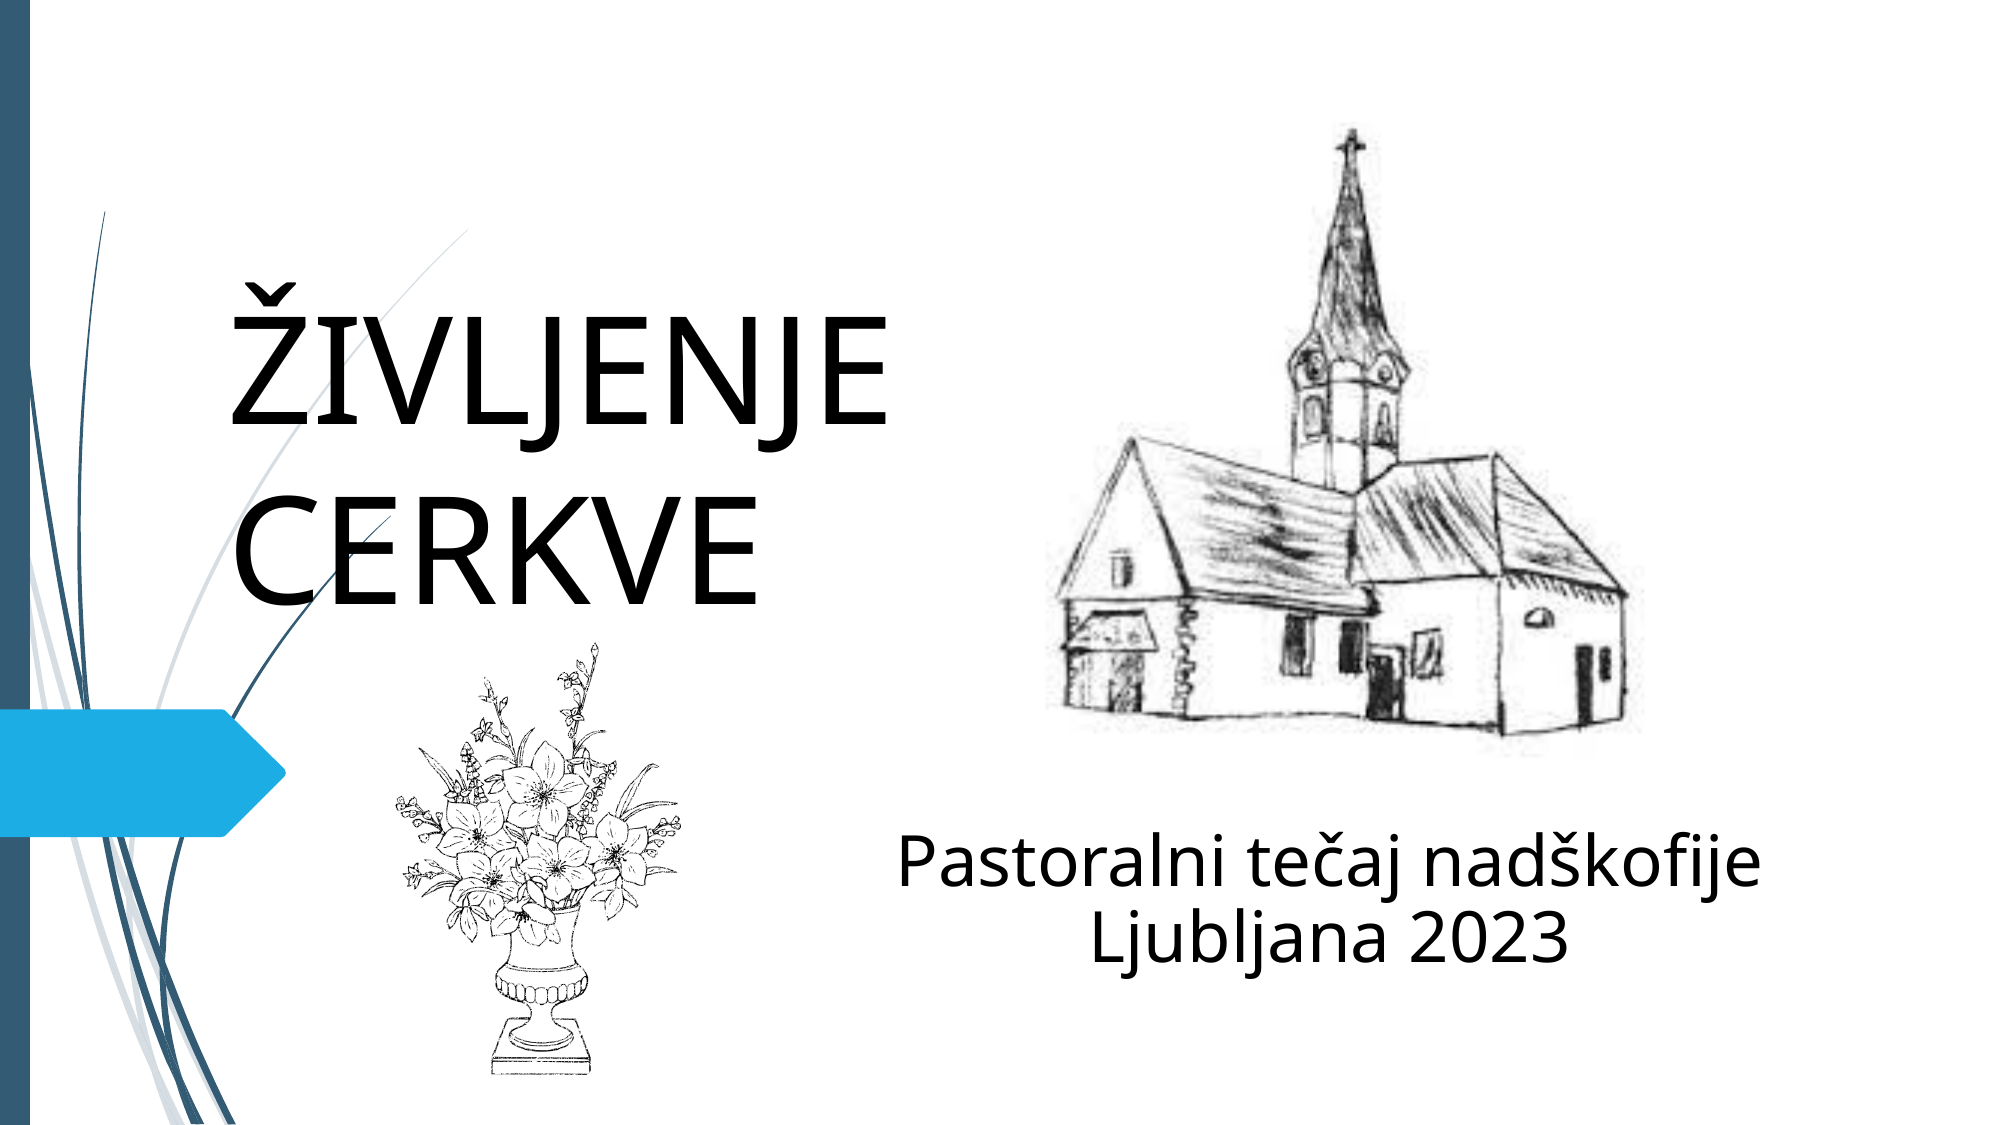

# ŽIVLJENJE CERKVE
Pastoralni tečaj nadškofije Ljubljana 2023